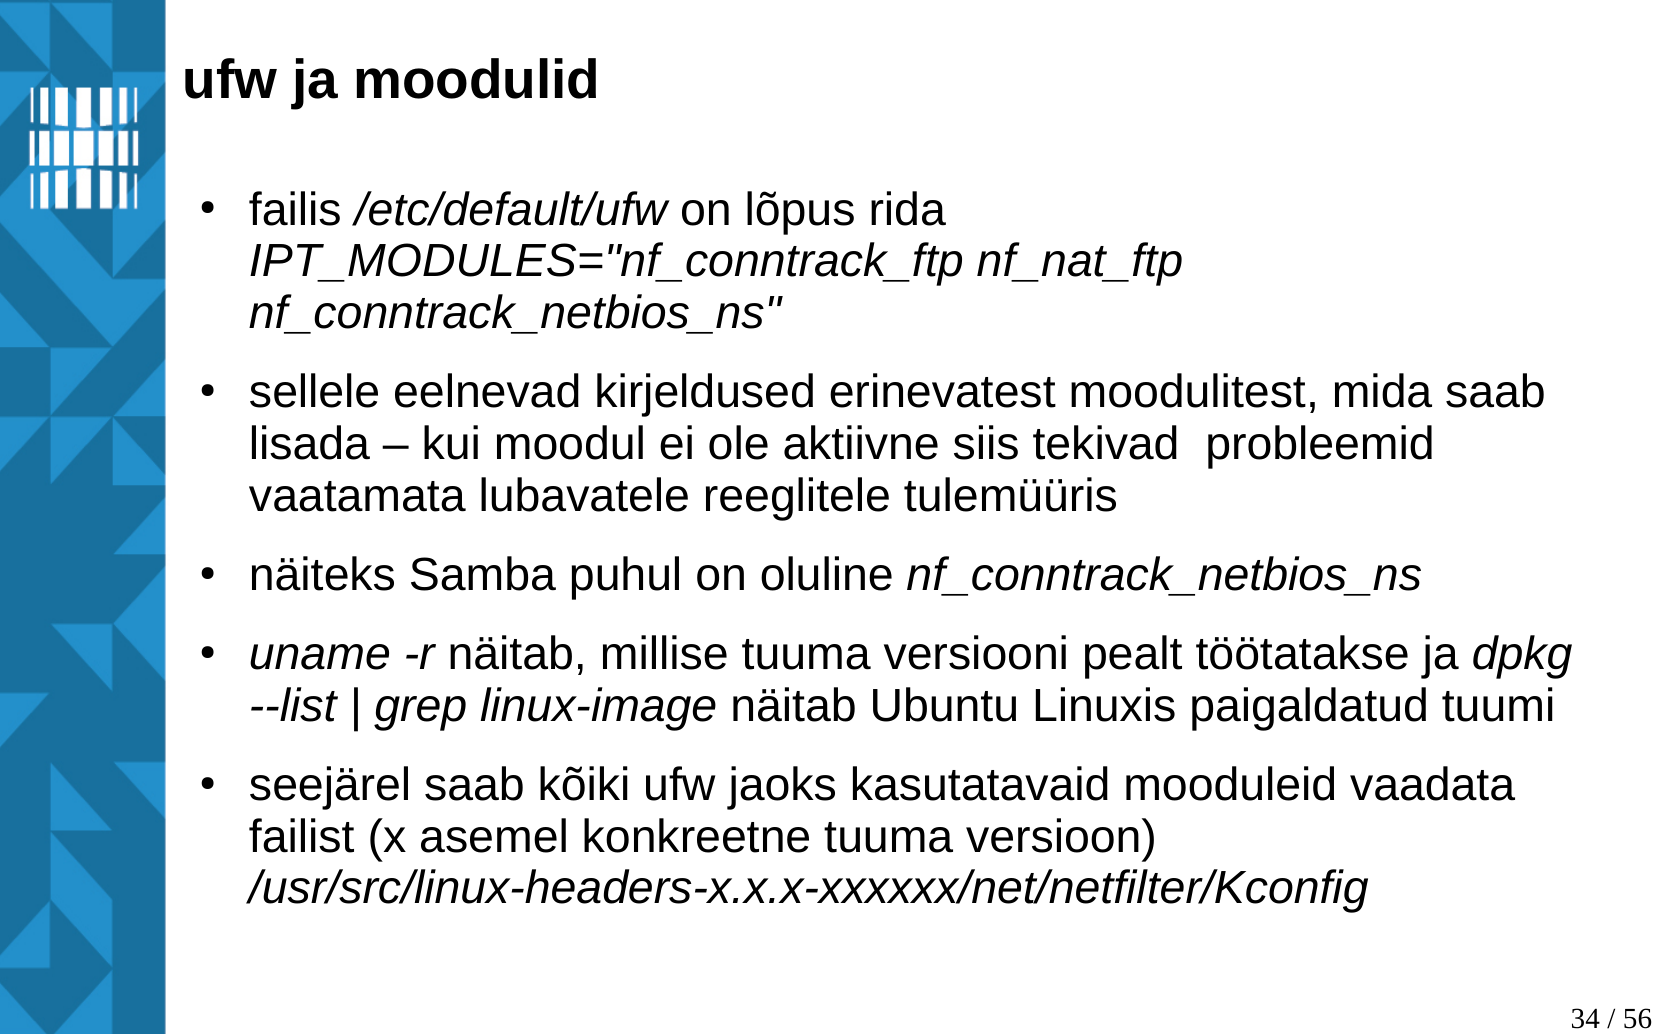

# ufw ja moodulid
failis /etc/default/ufw on lõpus rida
IPT_MODULES="nf_conntrack_ftp nf_nat_ftp nf_conntrack_netbios_ns"
sellele eelnevad kirjeldused erinevatest moodulitest, mida saab lisada – kui moodul ei ole aktiivne siis tekivad probleemid vaatamata lubavatele reeglitele tulemüüris
näiteks Samba puhul on oluline nf_conntrack_netbios_ns
uname -r näitab, millise tuuma versiooni pealt töötatakse ja dpkg --list | grep linux-image näitab Ubuntu Linuxis paigaldatud tuumi
seejärel saab kõiki ufw jaoks kasutatavaid mooduleid vaadata failist (x asemel konkreetne tuuma versioon)
/usr/src/linux-headers-x.x.x-xxxxxx/net/netfilter/Kconfig
34